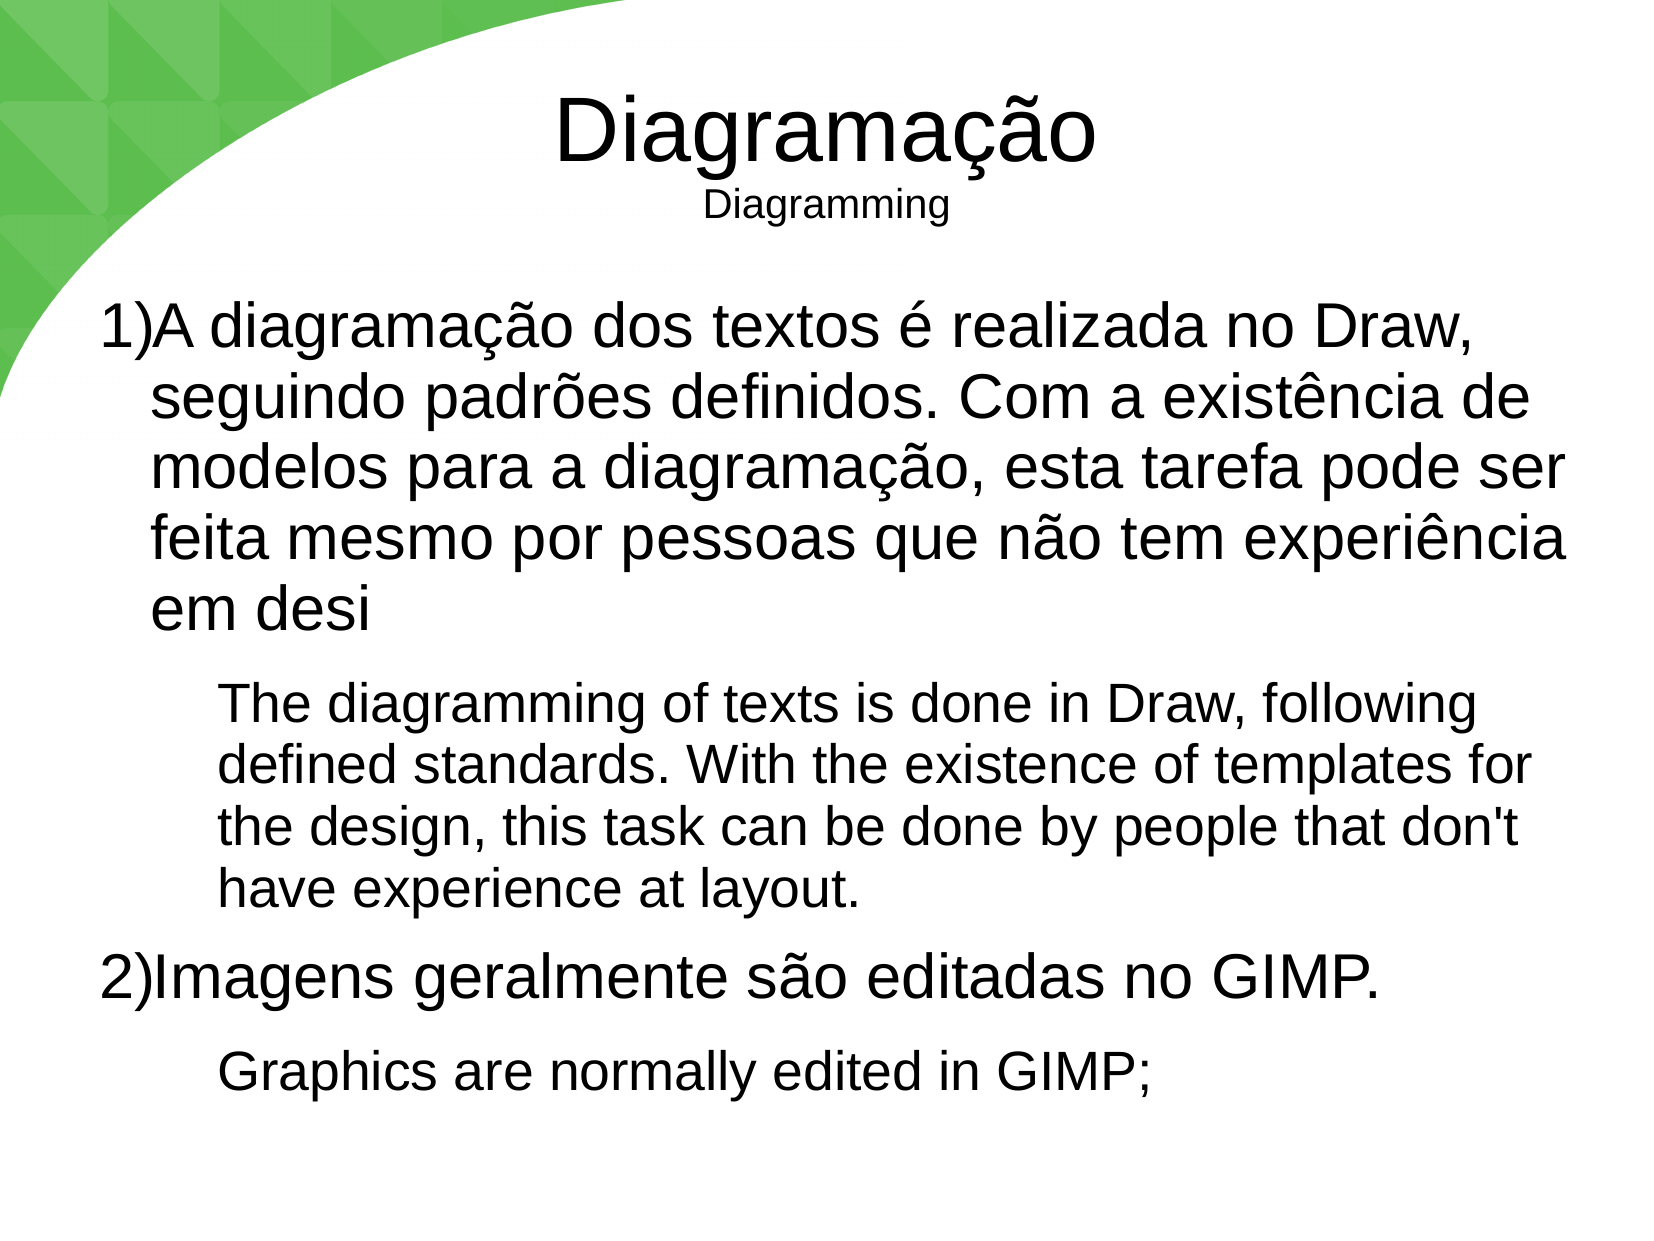

# Diagramação Diagramming
A diagramação dos textos é realizada no Draw, seguindo padrões definidos. Com a existência de modelos para a diagramação, esta tarefa pode ser feita mesmo por pessoas que não tem experiência em desi
The diagramming of texts is done in Draw, following defined standards. With the existence of templates for the design, this task can be done by people that don't have experience at layout.
Imagens geralmente são editadas no GIMP.
Graphics are normally edited in GIMP;